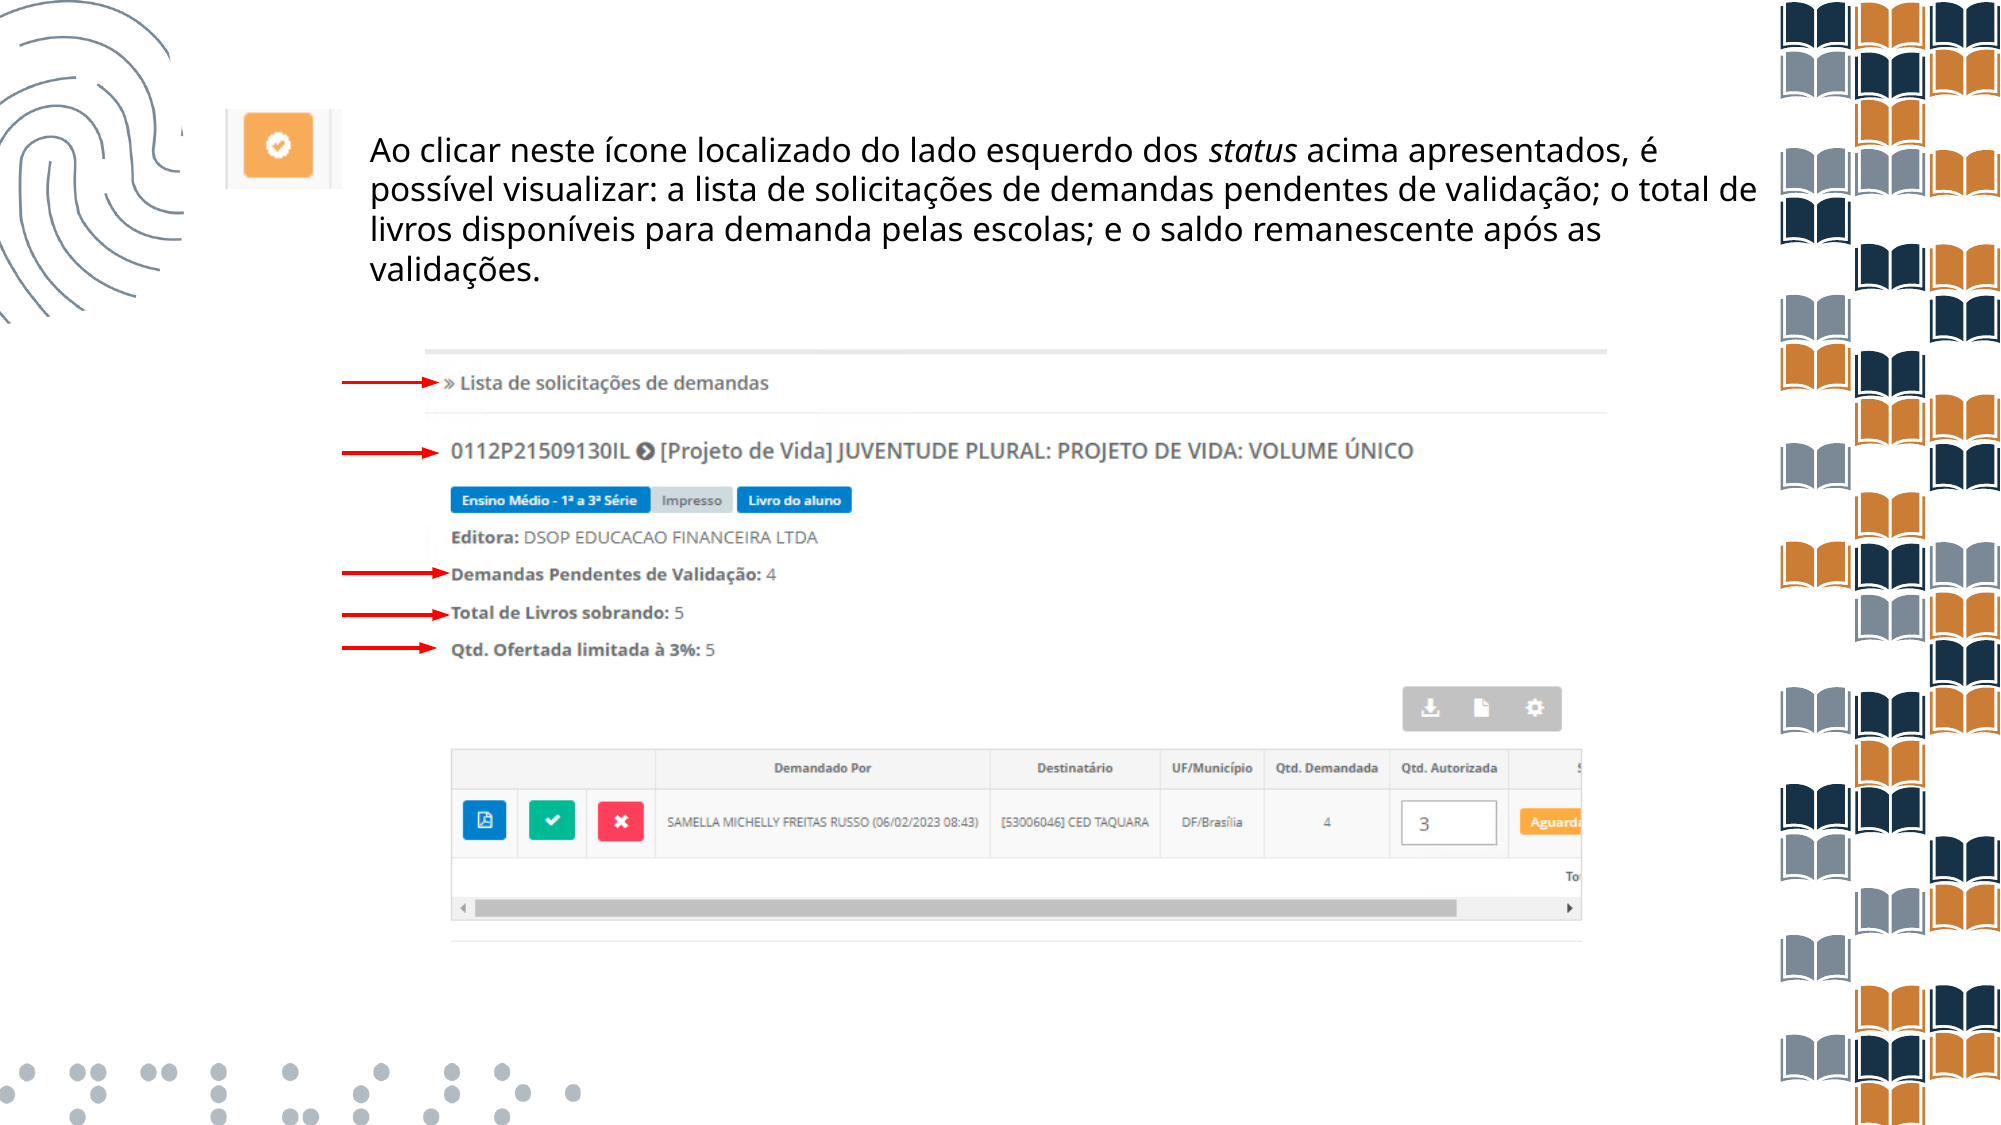

Ao clicar neste ícone localizado do lado esquerdo dos status acima apresentados, é possível visualizar: a lista de solicitações de demandas pendentes de validação; o total de livros disponíveis para demanda pelas escolas; e o saldo remanescente após as validações.